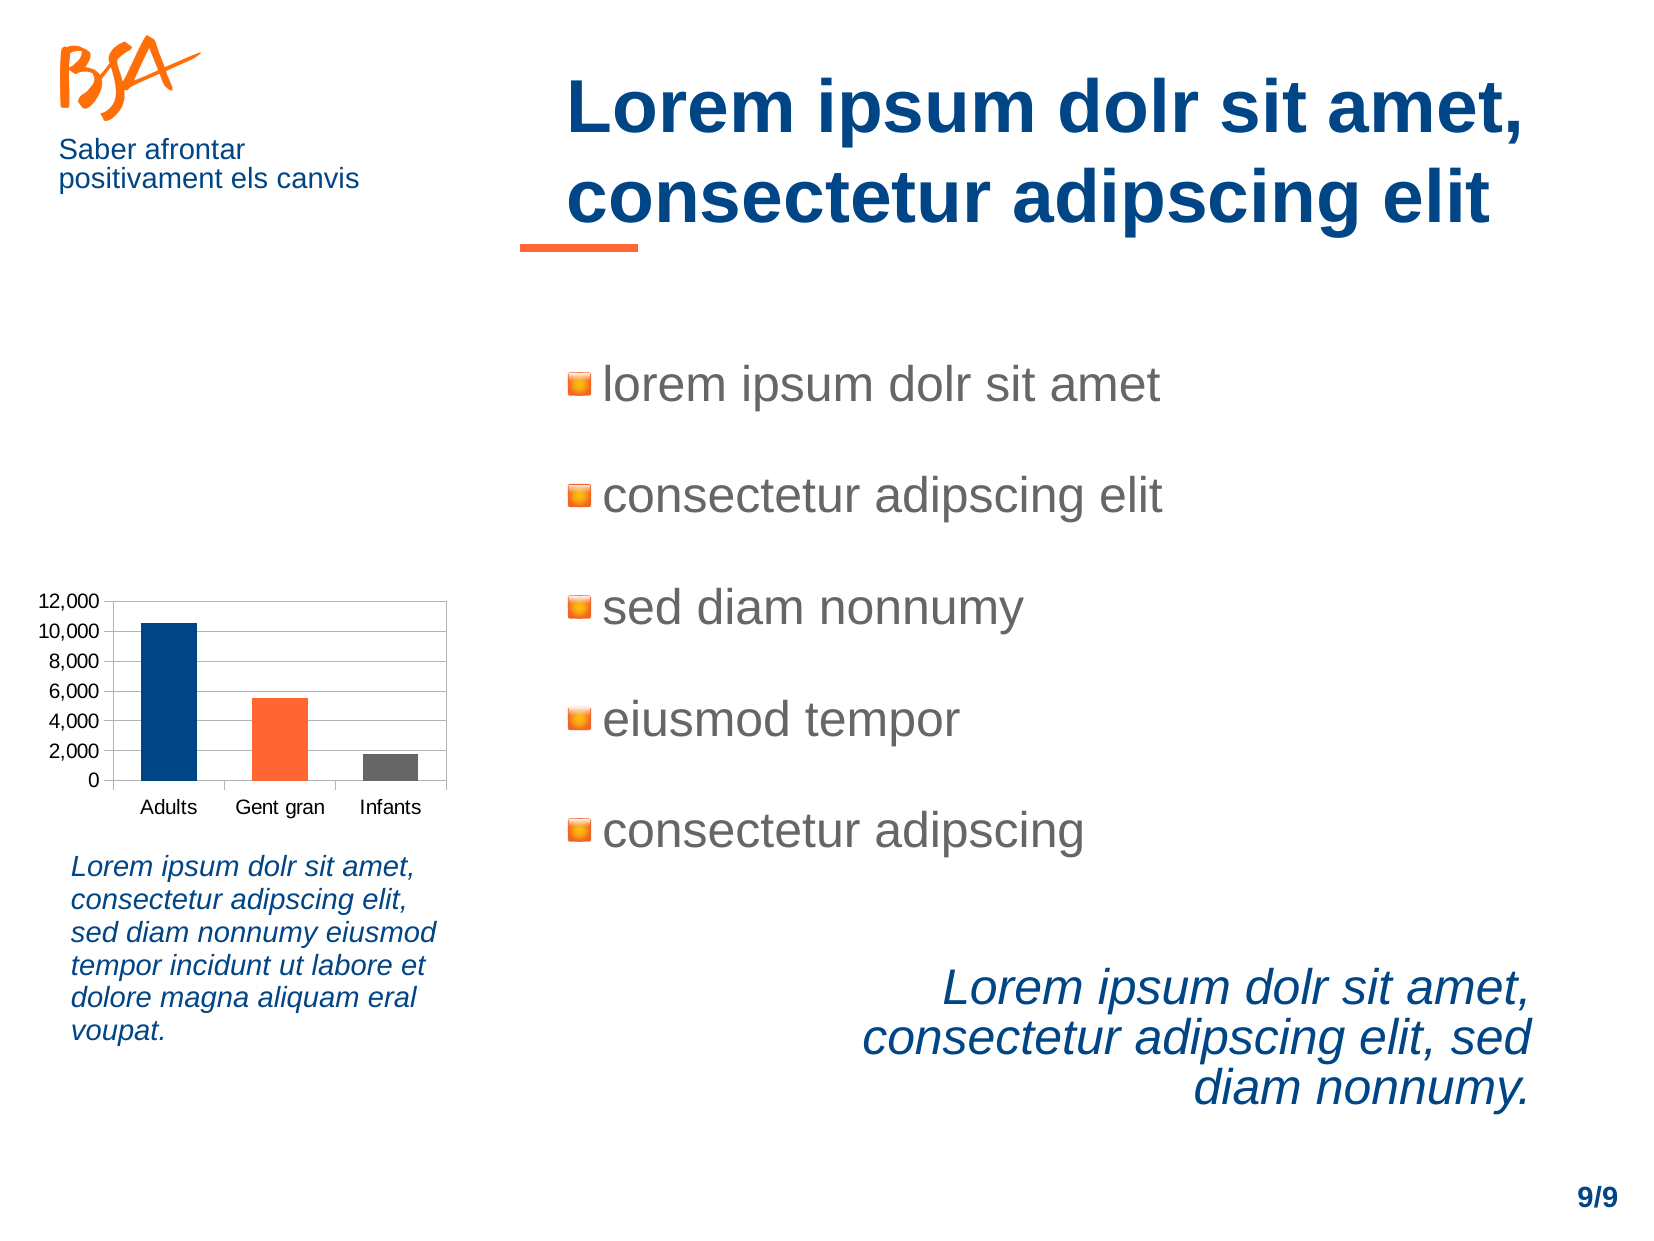

Lorem ipsum dolr sit amet,
consectetur adipscing elit
lorem ipsum dolr sit amet
consectetur adipscing elit
sed diam nonnumy
eiusmod tempor
consectetur adipscing
Saber afrontar
positivament els canvis
### Chart
| Category | Columna B |
|---|---|
| Adults | 10529.0 |
| Gent gran | 5534.0 |
| Infants | 1812.0 |Lorem ipsum dolr sit amet, consectetur adipscing elit, sed diam nonnumy eiusmod tempor incidunt ut labore et dolore magna aliquam eral voupat.
Lorem ipsum dolr sit amet, consectetur adipscing elit, sed diam nonnumy.
9